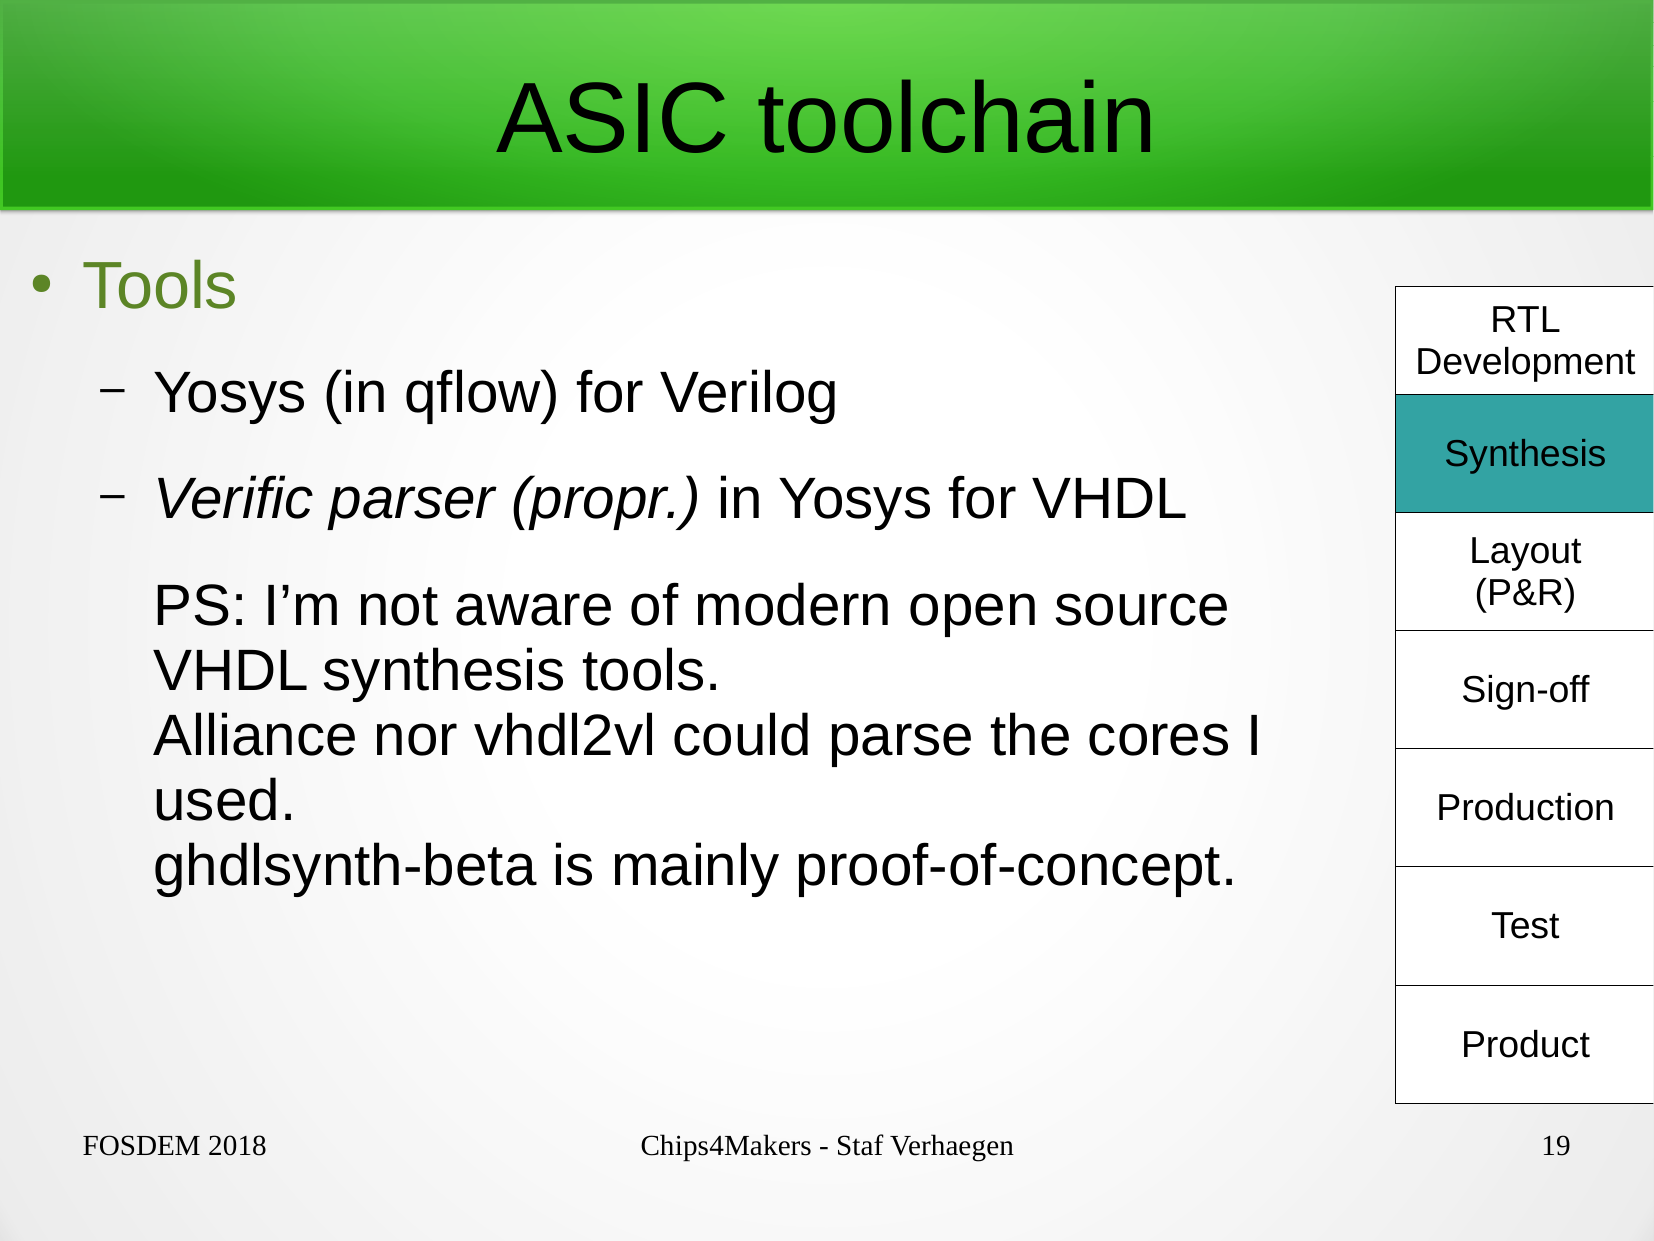

# ASIC toolchain
Tools
Yosys (in qflow) for Verilog
Verific parser (propr.) in Yosys for VHDL
PS: I’m not aware of modern open source VHDL synthesis tools.
Alliance nor vhdl2vl could parse the cores I used.
ghdlsynth-beta is mainly proof-of-concept.
| RTL Development |
| --- |
| Synthesis |
| Layout (P&R) |
| Sign-off |
| Production |
| Test |
| Product |
FOSDEM 2018
Chips4Makers - Staf Verhaegen
19